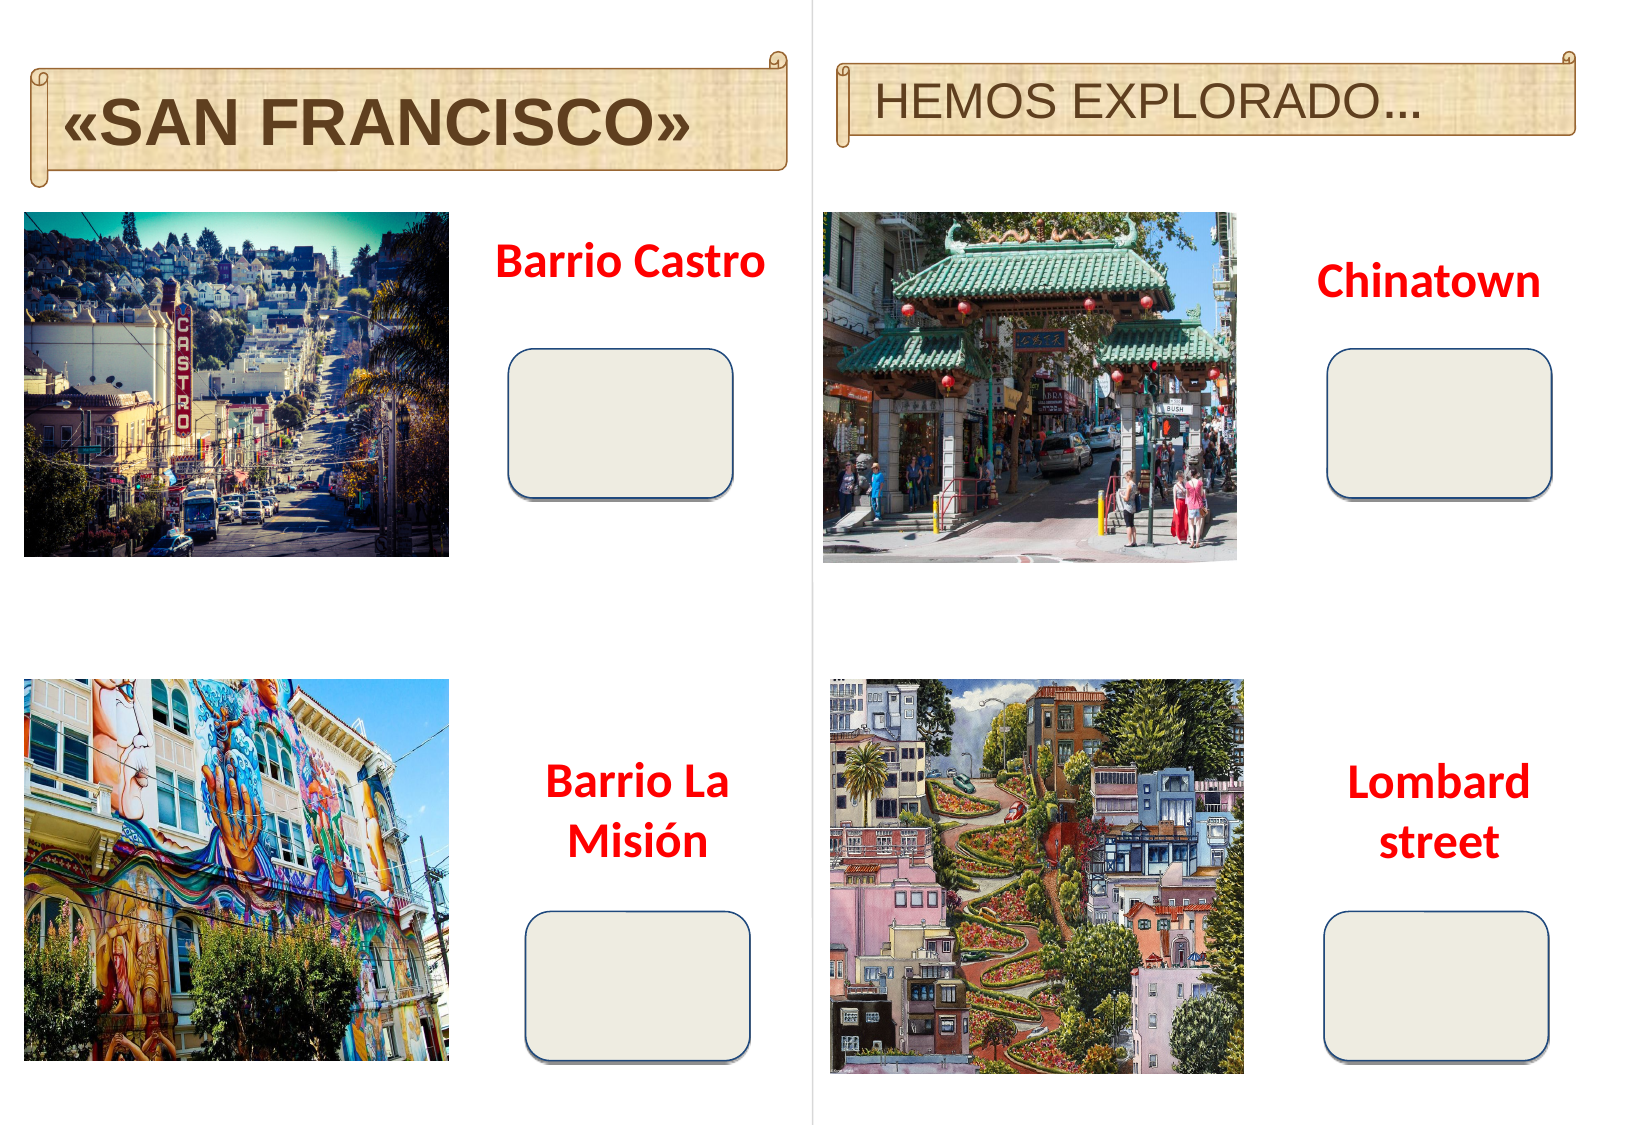

HEMOS EXPLORADO…
«SAN FRANCISCO»
Barrio Castro
Chinatown
Barrio La Misión
Lombard street